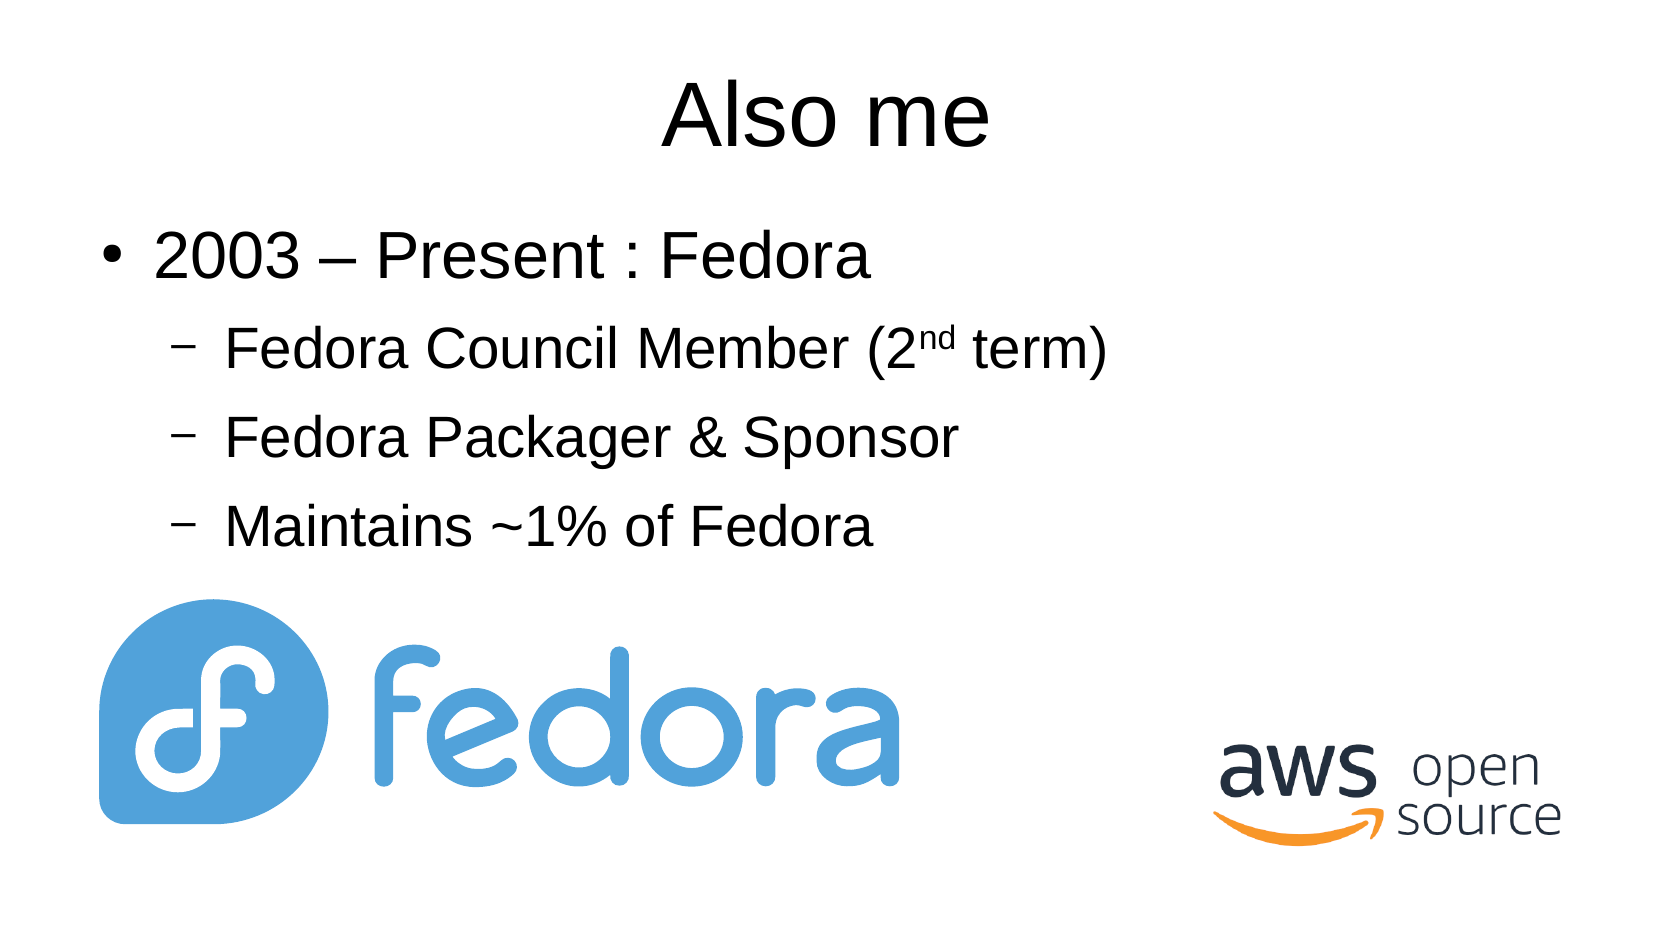

# Also me
2003 – Present : Fedora
Fedora Council Member (2nd term)
Fedora Packager & Sponsor
Maintains ~1% of Fedora